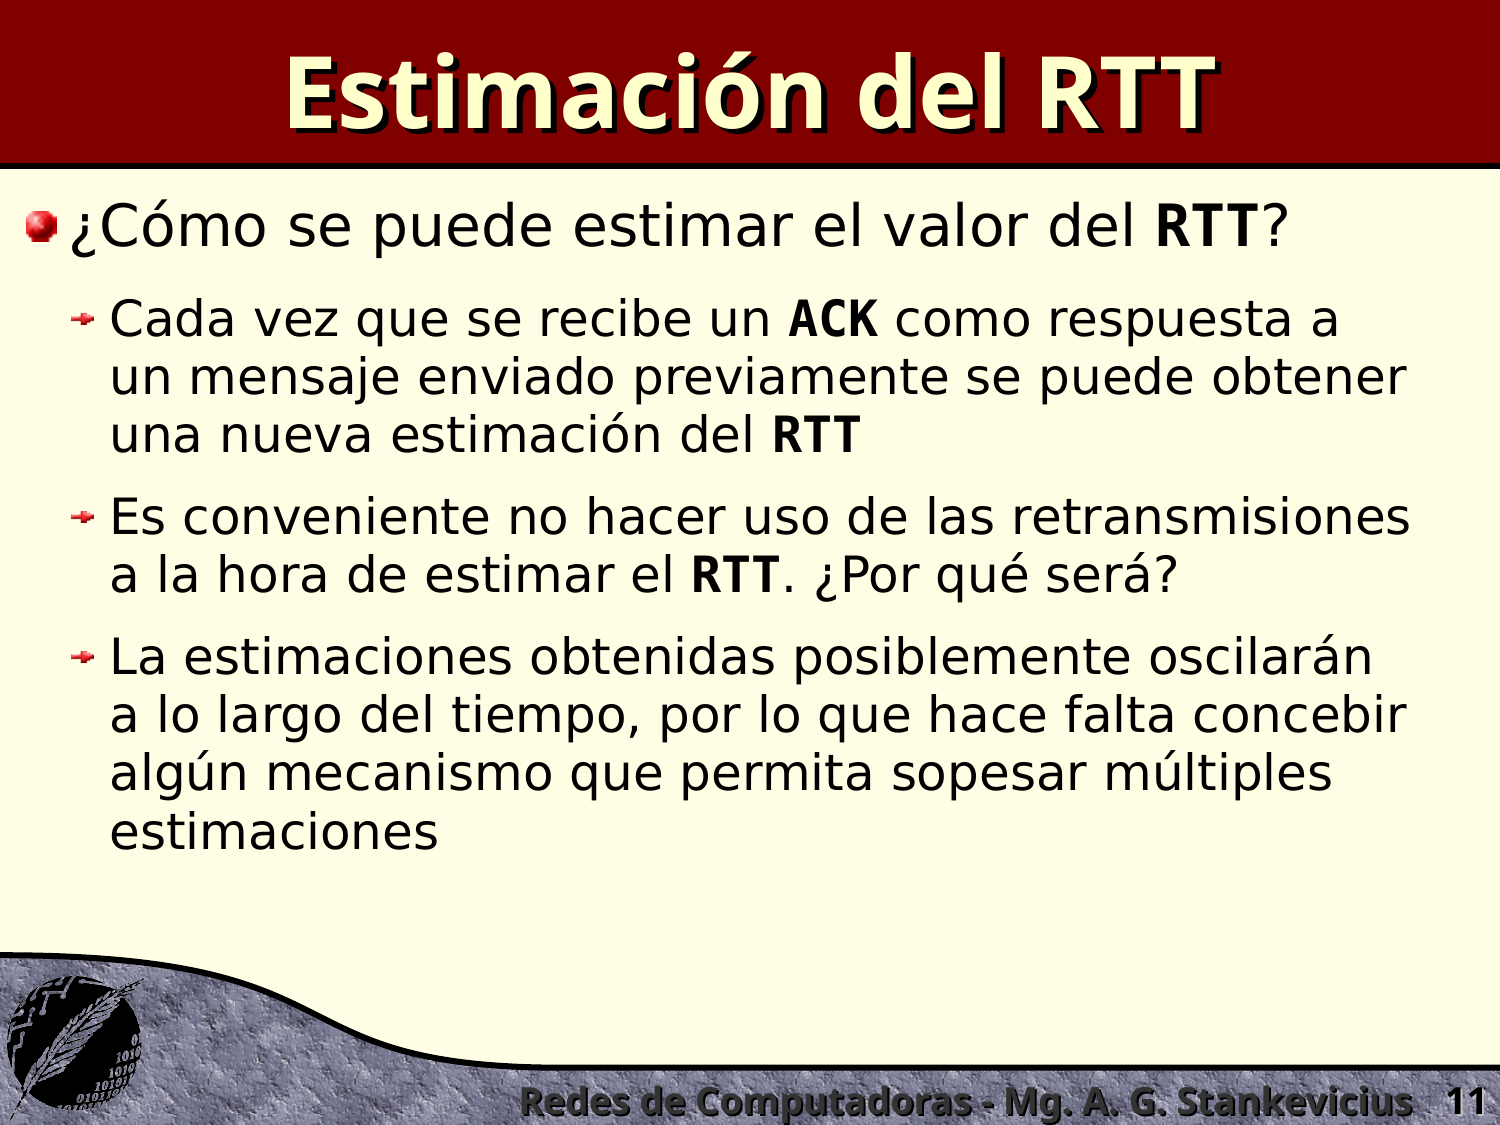

# Estimación del RTT
¿Cómo se puede estimar el valor del RTT?
Cada vez que se recibe un ACK como respuesta a
un mensaje enviado previamente se puede obtener una nueva estimación del RTT
Es conveniente no hacer uso de las retransmisiones
a la hora de estimar el RTT. ¿Por qué será?
La estimaciones obtenidas posiblemente oscilarán
a lo largo del tiempo, por lo que hace falta concebir algún mecanismo que permita sopesar múltiples estimaciones
11